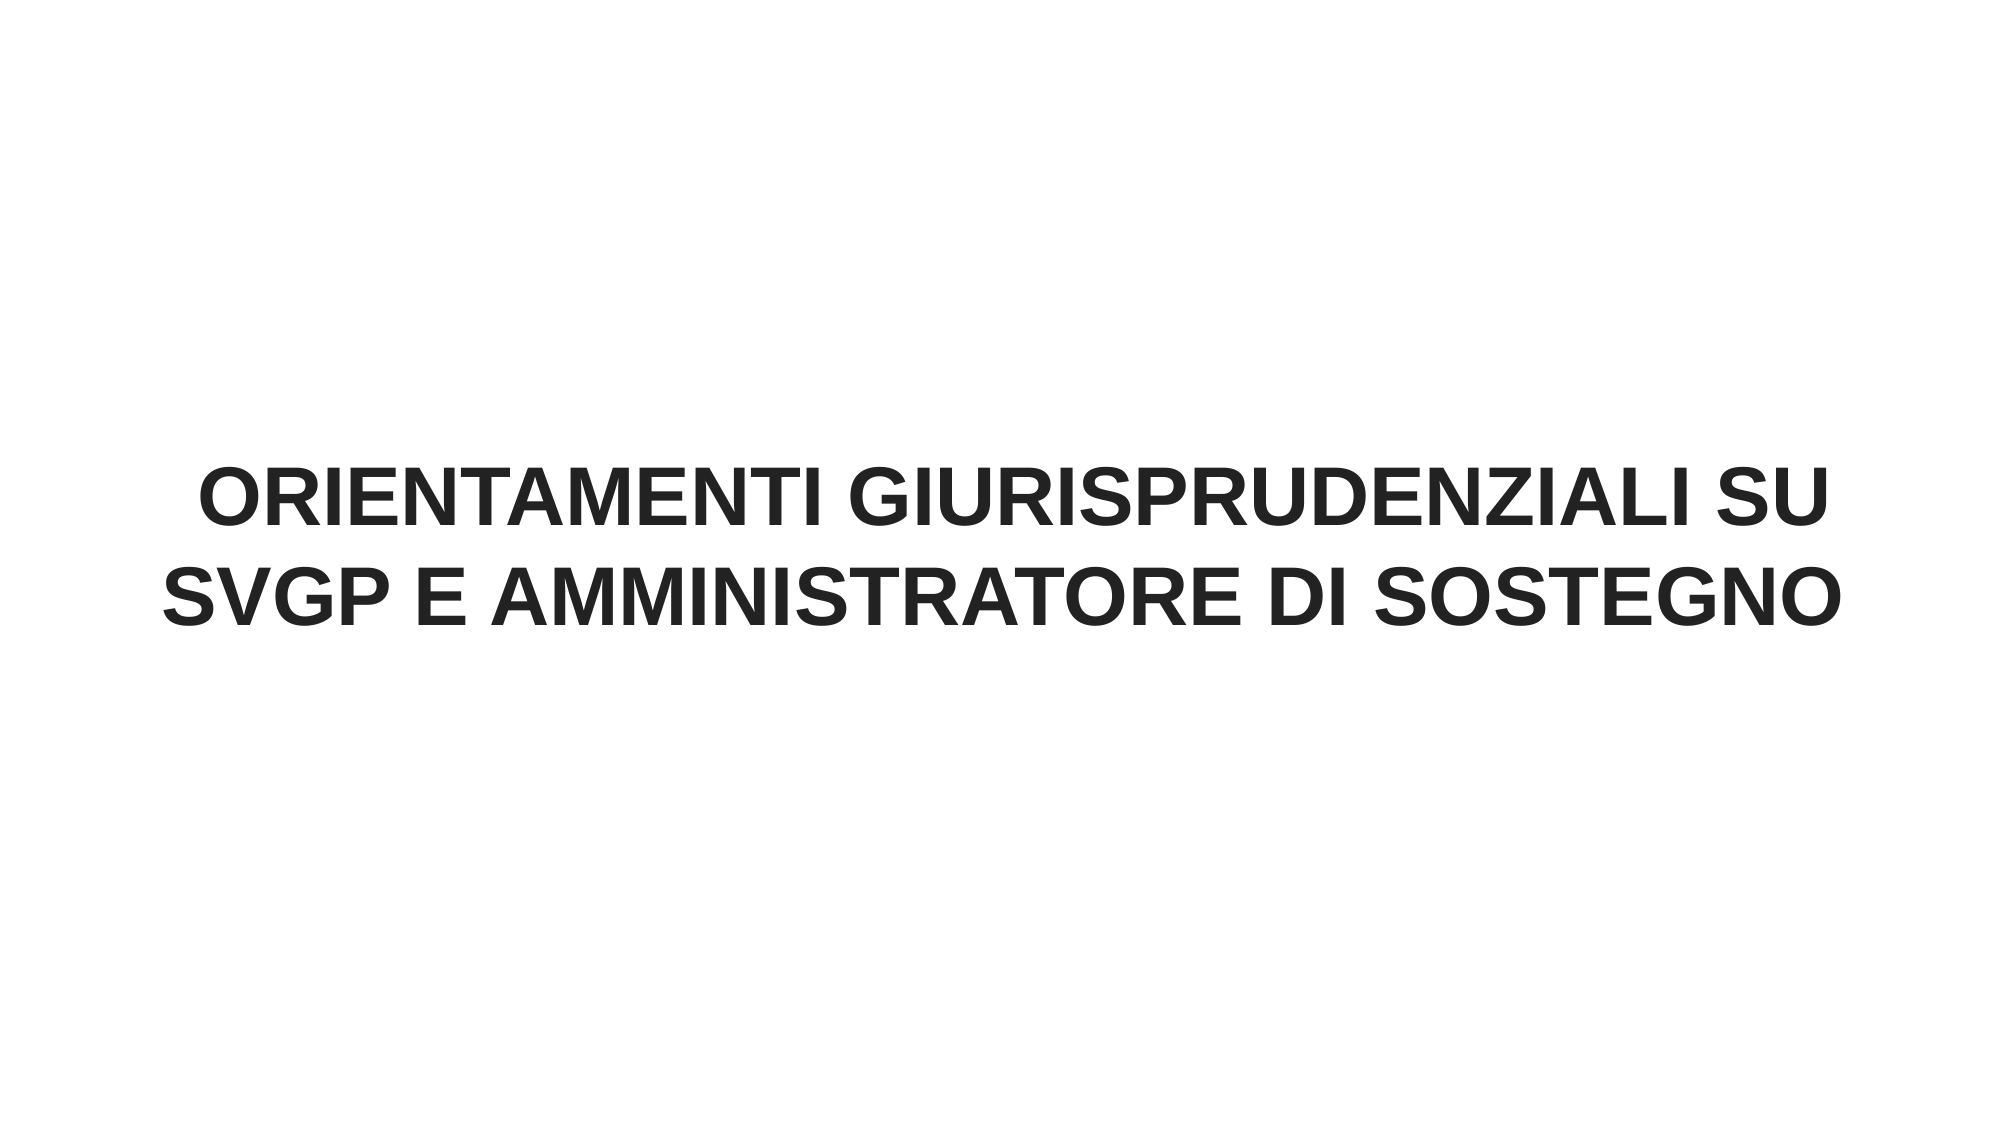

ORIENTAMENTI GIURISPRUDENZIALI SU SVGP E AMMINISTRATORE DI SOSTEGNO